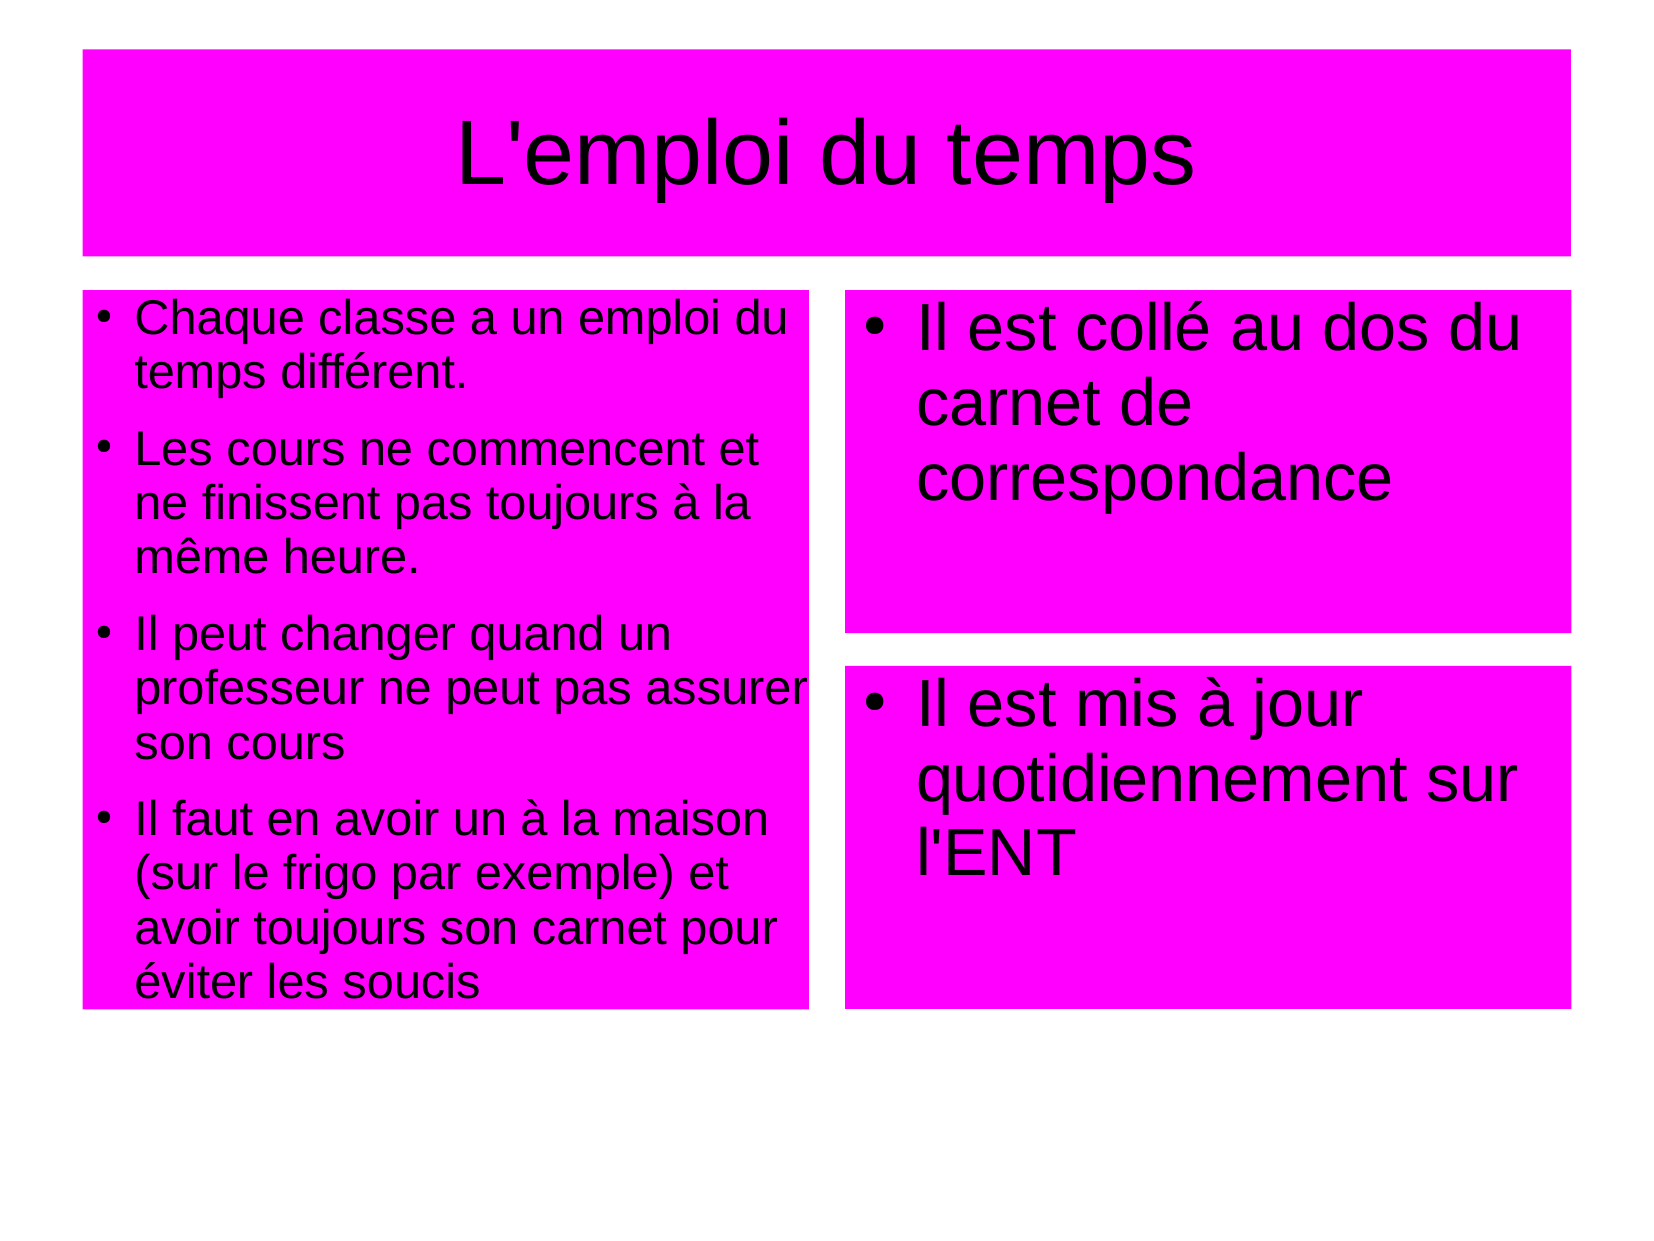

# L'emploi du temps
Chaque classe a un emploi du temps différent.
Les cours ne commencent et ne finissent pas toujours à la même heure.
Il peut changer quand un professeur ne peut pas assurer son cours
Il faut en avoir un à la maison (sur le frigo par exemple) et avoir toujours son carnet pour éviter les soucis
Il est collé au dos du carnet de correspondance
Il est mis à jour quotidiennement sur l'ENT